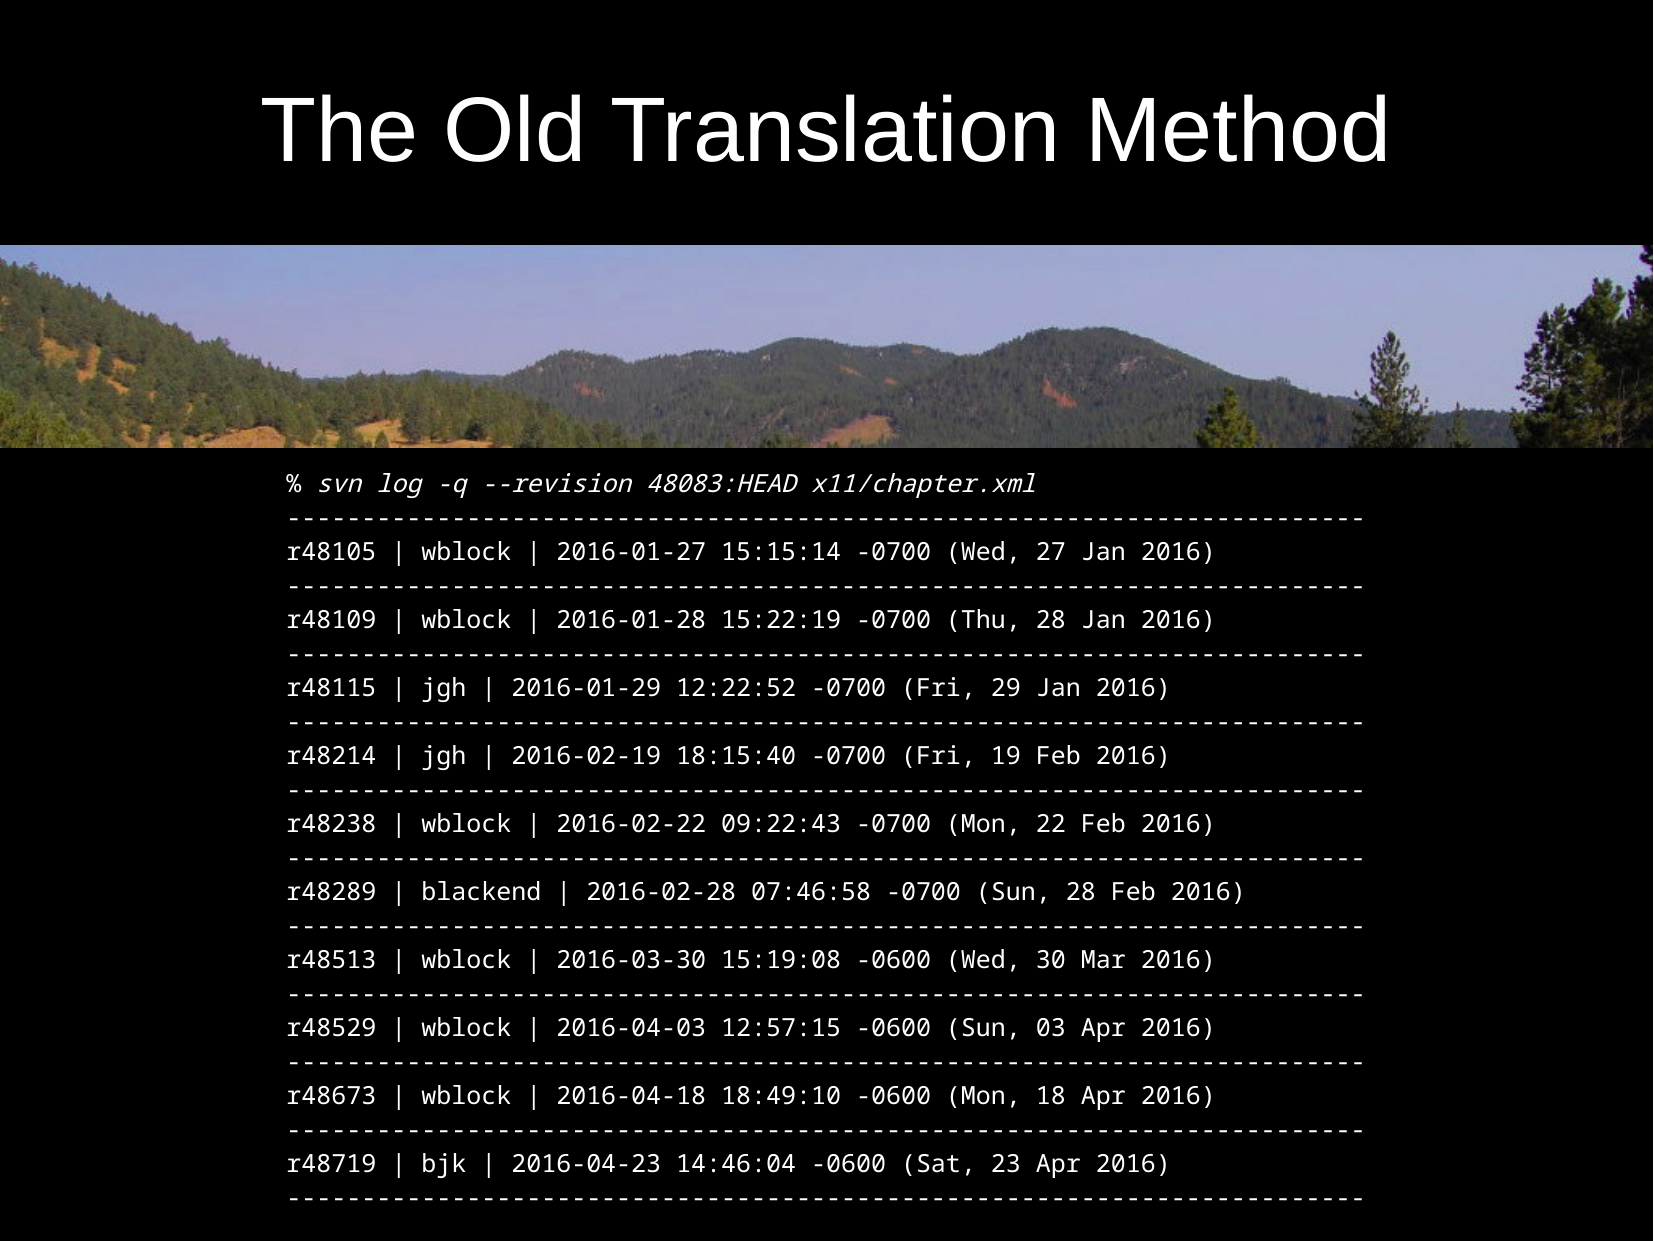

# The Old Translation Method
% svn log -q --revision 48083:HEAD x11/chapter.xml
------------------------------------------------------------------------
r48105 | wblock | 2016-01-27 15:15:14 -0700 (Wed, 27 Jan 2016)
------------------------------------------------------------------------
r48109 | wblock | 2016-01-28 15:22:19 -0700 (Thu, 28 Jan 2016)
------------------------------------------------------------------------
r48115 | jgh | 2016-01-29 12:22:52 -0700 (Fri, 29 Jan 2016)
------------------------------------------------------------------------
r48214 | jgh | 2016-02-19 18:15:40 -0700 (Fri, 19 Feb 2016)
------------------------------------------------------------------------
r48238 | wblock | 2016-02-22 09:22:43 -0700 (Mon, 22 Feb 2016)
------------------------------------------------------------------------
r48289 | blackend | 2016-02-28 07:46:58 -0700 (Sun, 28 Feb 2016)
------------------------------------------------------------------------
r48513 | wblock | 2016-03-30 15:19:08 -0600 (Wed, 30 Mar 2016)
------------------------------------------------------------------------
r48529 | wblock | 2016-04-03 12:57:15 -0600 (Sun, 03 Apr 2016)
------------------------------------------------------------------------
r48673 | wblock | 2016-04-18 18:49:10 -0600 (Mon, 18 Apr 2016)
------------------------------------------------------------------------
r48719 | bjk | 2016-04-23 14:46:04 -0600 (Sat, 23 Apr 2016)
------------------------------------------------------------------------